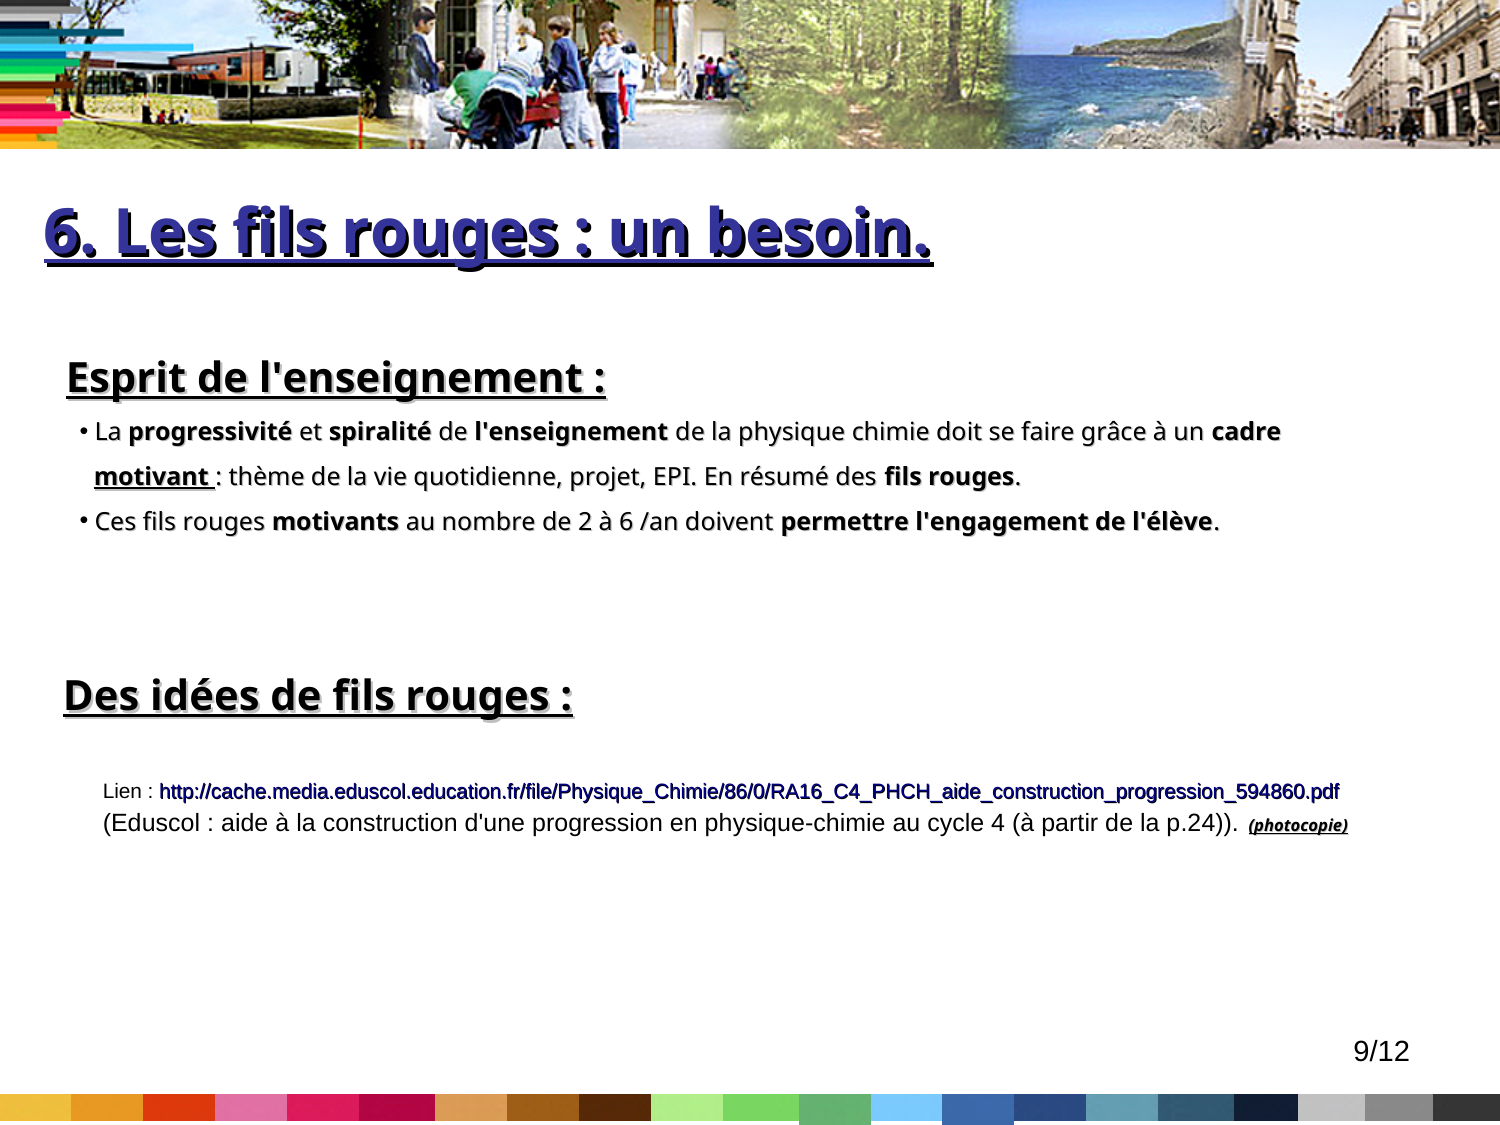

6. Les fils rouges : un besoin.
Esprit de l'enseignement :
 La progressivité et spiralité de l'enseignement de la physique chimie doit se faire grâce à un cadre motivant : thème de la vie quotidienne, projet, EPI. En résumé des fils rouges.
 Ces fils rouges motivants au nombre de 2 à 6 /an doivent permettre l'engagement de l'élève.
Des idées de fils rouges :
Lien : http://cache.media.eduscol.education.fr/file/Physique_Chimie/86/0/RA16_C4_PHCH_aide_construction_progression_594860.pdf
(Eduscol : aide à la construction d'une progression en physique-chimie au cycle 4 (à partir de la p.24)). (photocopie)